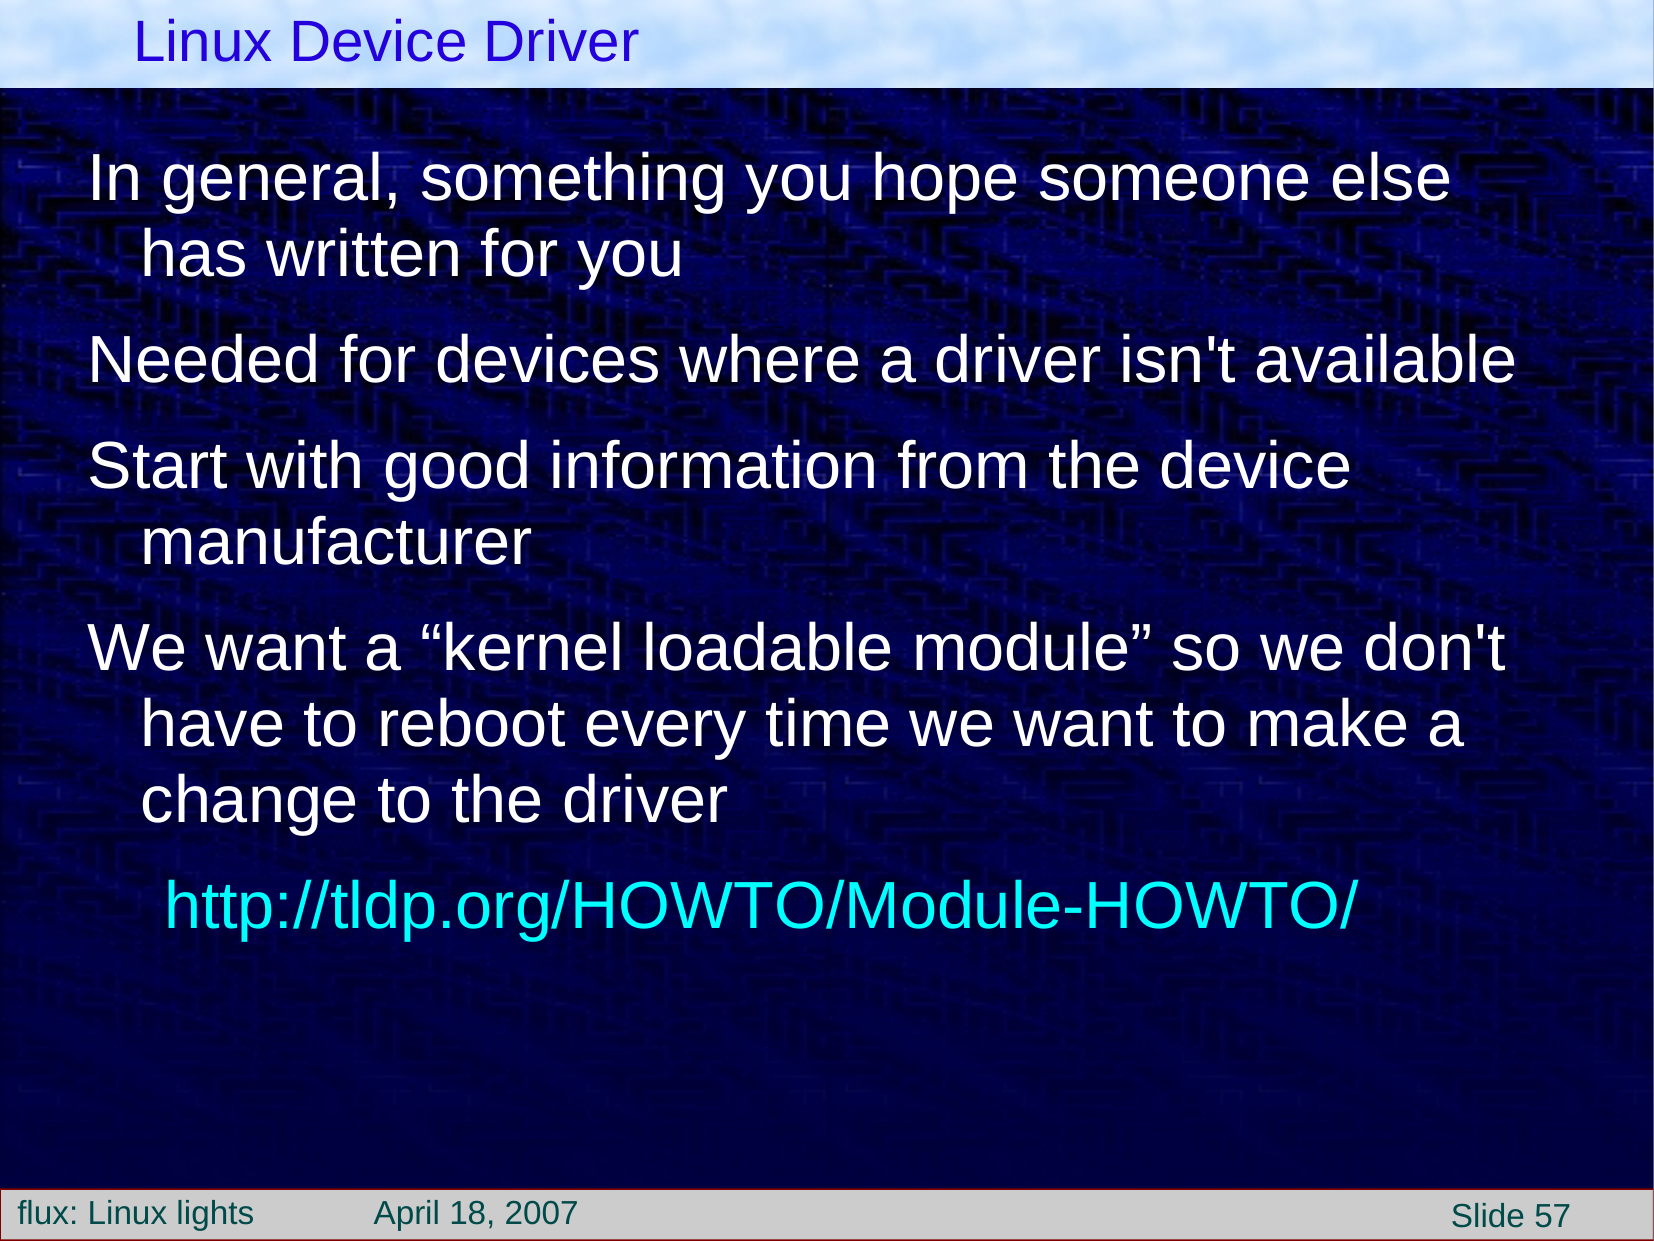

Linux Device Driver
# In general, something you hope someone else has written for you
Needed for devices where a driver isn't available
Start with good information from the device manufacturer
We want a “kernel loadable module” so we don't have to reboot every time we want to make a change to the driver
http://tldp.org/HOWTO/Module-HOWTO/
flux: Linux lights	April 18, 2007
Slide